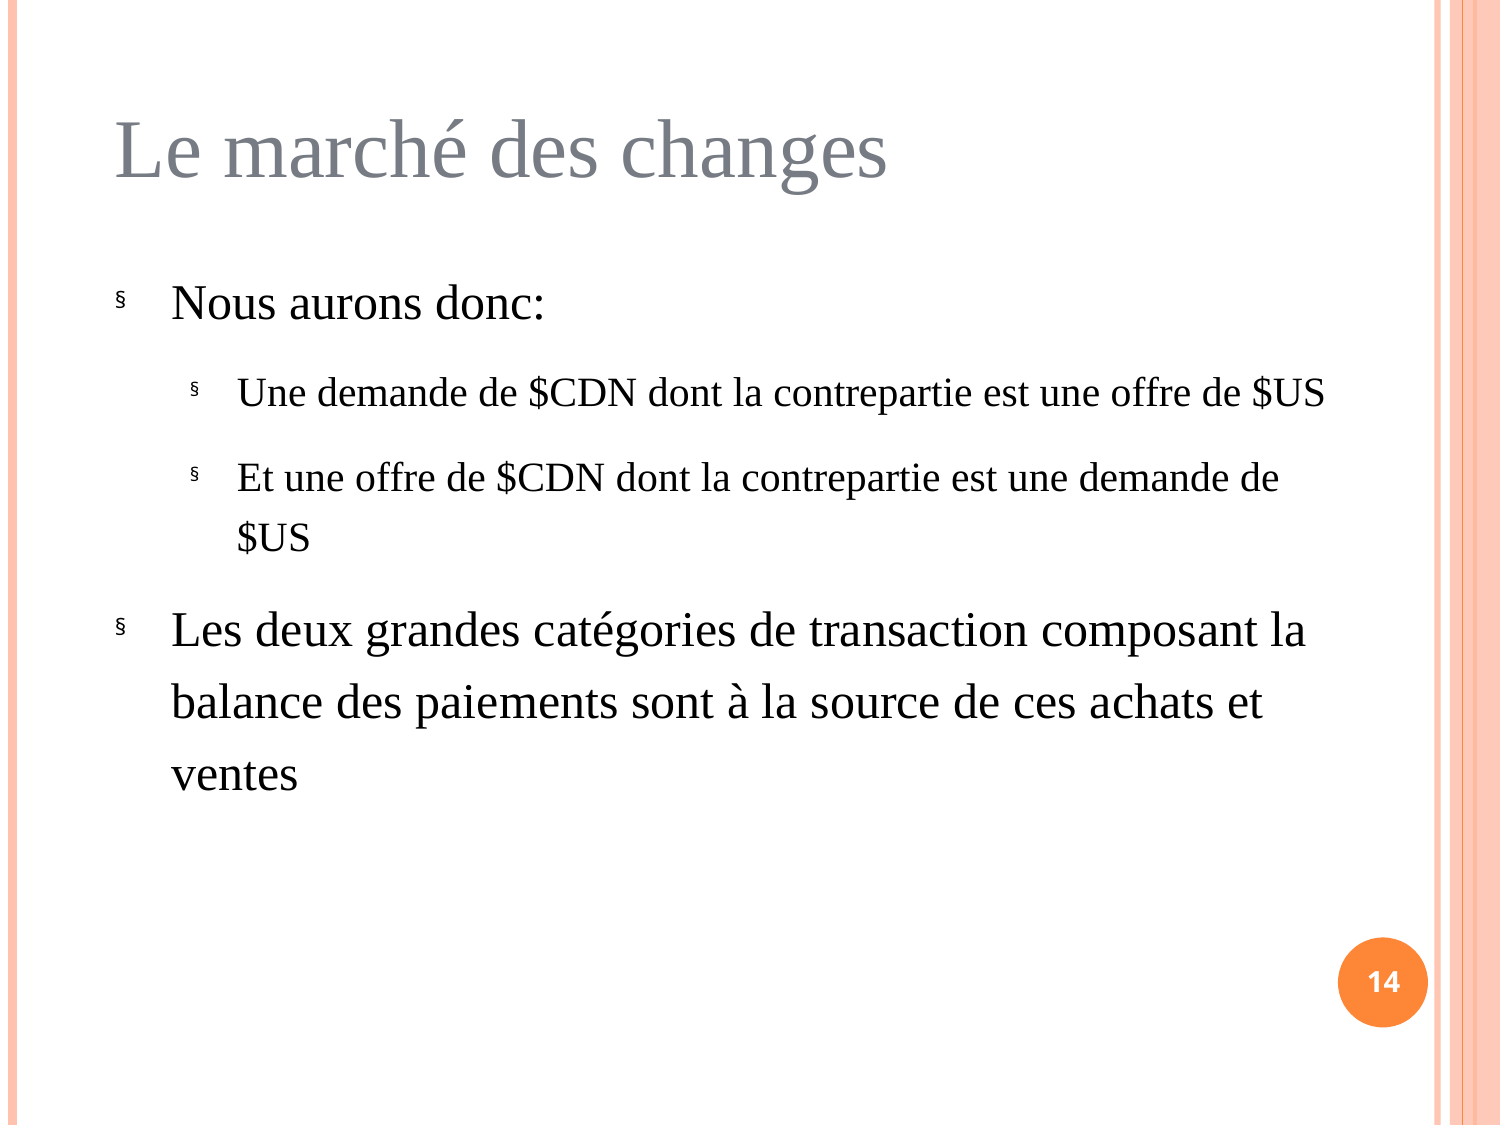

Le marché des changes
Nous aurons donc:
Une demande de $CDN dont la contrepartie est une offre de $US
Et une offre de $CDN dont la contrepartie est une demande de $US
Les deux grandes catégories de transaction composant la balance des paiements sont à la source de ces achats et ventes